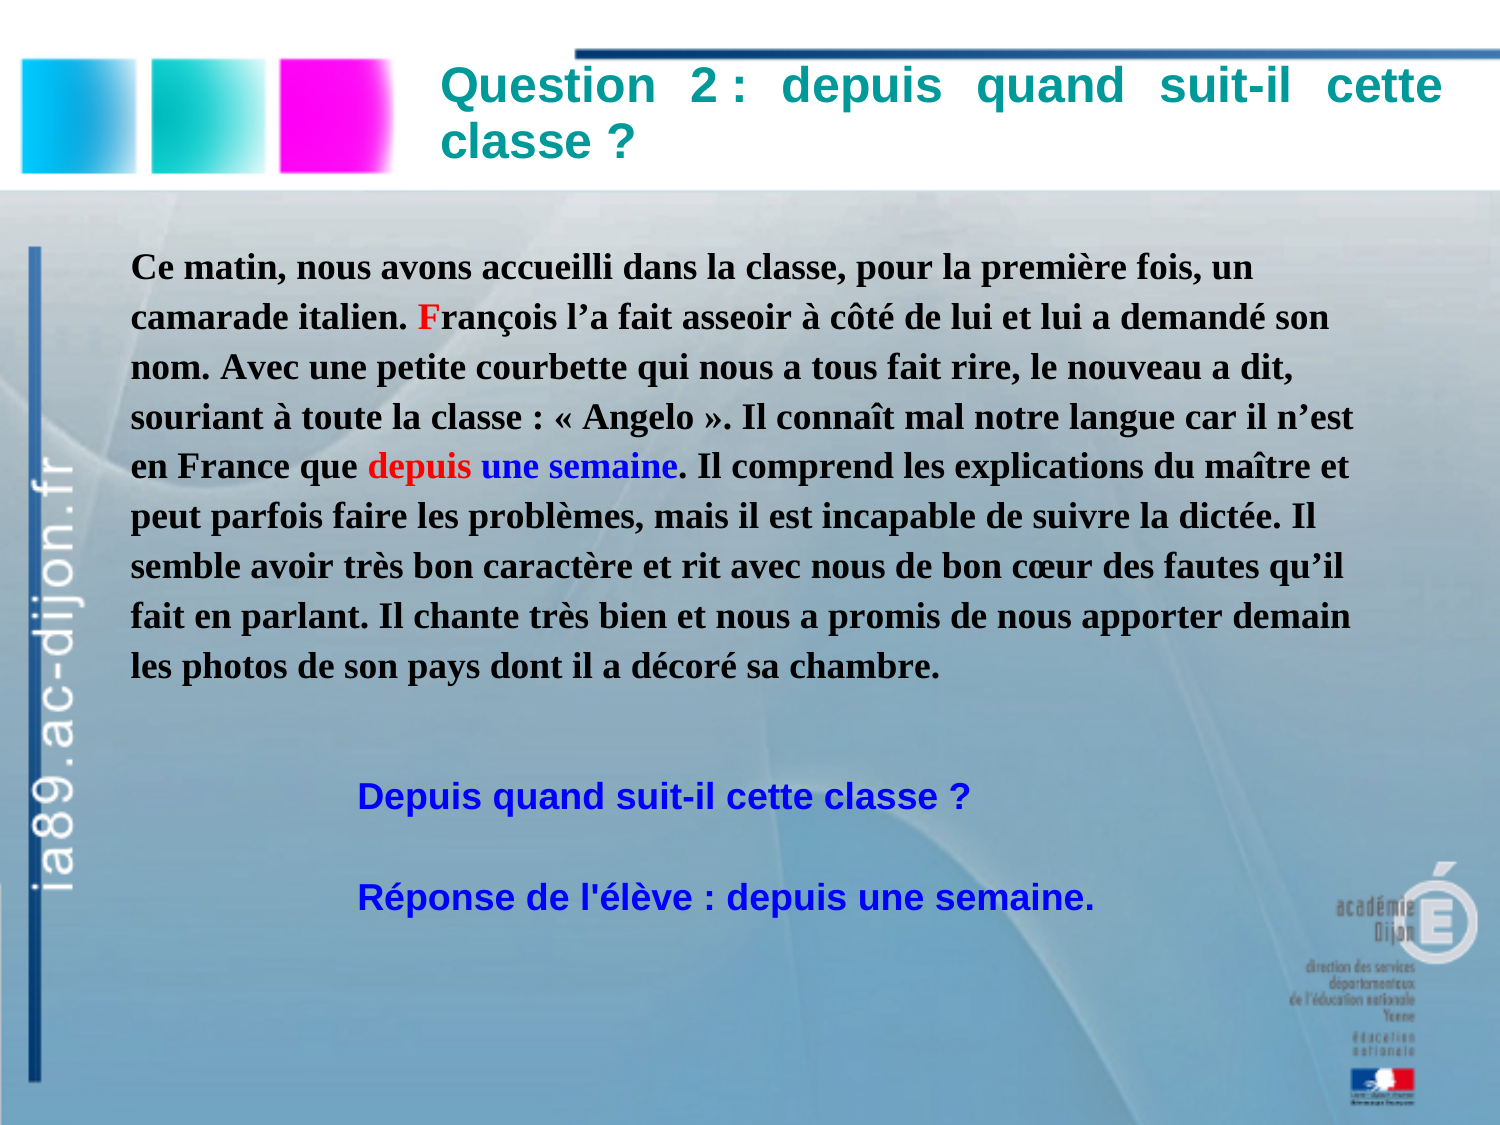

# Question 2 : depuis quand suit-il cette classe ?
Ce matin, nous avons accueilli dans la classe, pour la première fois, un
camarade italien. François l’a fait asseoir à côté de lui et lui a demandé son
nom. Avec une petite courbette qui nous a tous fait rire, le nouveau a dit,
souriant à toute la classe : « Angelo ». Il connaît mal notre langue car il n’est
en France que depuis une semaine. Il comprend les explications du maître et
peut parfois faire les problèmes, mais il est incapable de suivre la dictée. Il
semble avoir très bon caractère et rit avec nous de bon cœur des fautes qu’il
fait en parlant. Il chante très bien et nous a promis de nous apporter demain
les photos de son pays dont il a décoré sa chambre.
Depuis quand suit-il cette classe ?
Réponse de l'élève : depuis une semaine.